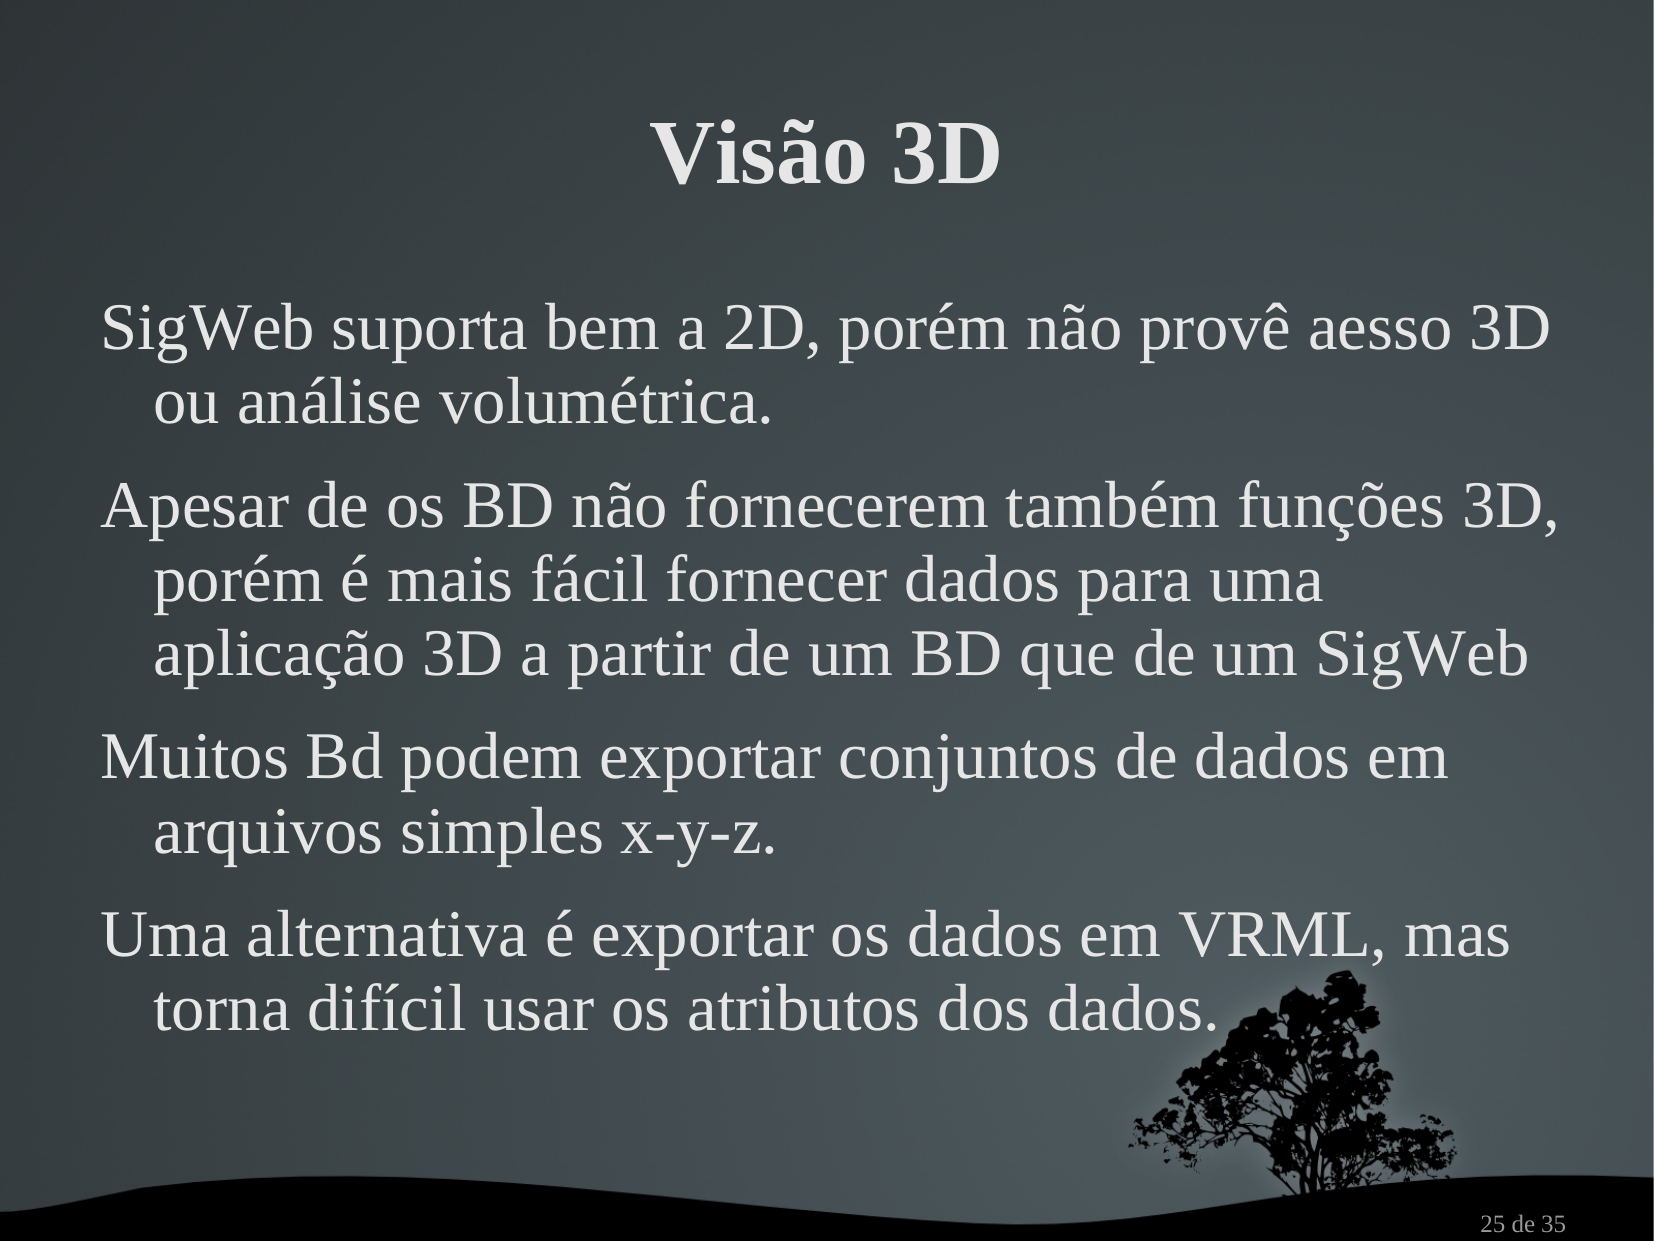

# Visão 3D
SigWeb suporta bem a 2D, porém não provê aesso 3D ou análise volumétrica.
Apesar de os BD não fornecerem também funções 3D, porém é mais fácil fornecer dados para uma aplicação 3D a partir de um BD que de um SigWeb
Muitos Bd podem exportar conjuntos de dados em arquivos simples x-y-z.
Uma alternativa é exportar os dados em VRML, mas torna difícil usar os atributos dos dados.
25